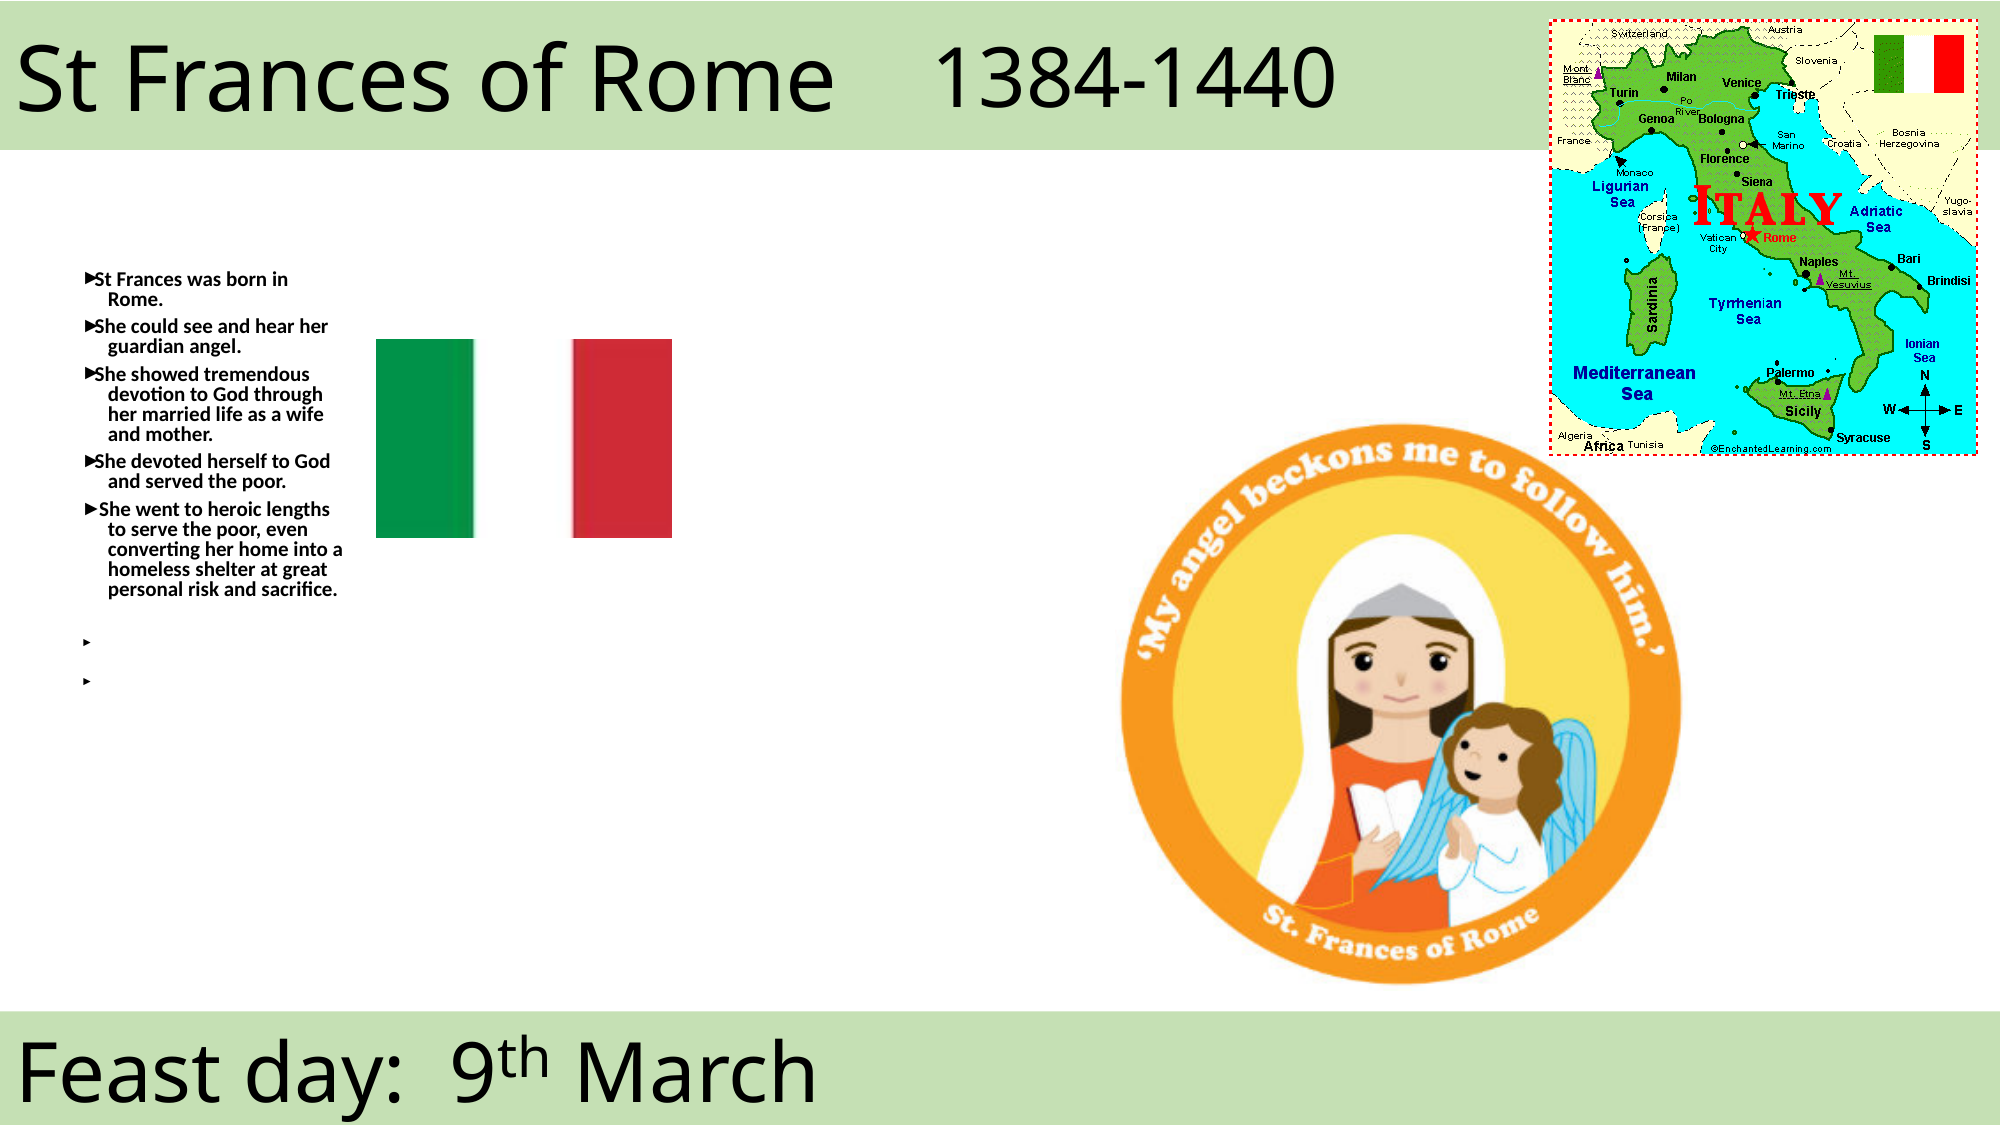

St Frances of Rome
1384-1440
# St Frances was born in Rome.
She could see and hear her guardian angel.
She showed tremendous devotion to God through her married life as a wife and mother.
She devoted herself to God and served the poor.
 She went to heroic lengths to serve the poor, even converting her home into a homeless shelter at great personal risk and sacrifice.
Feast day: 9th March